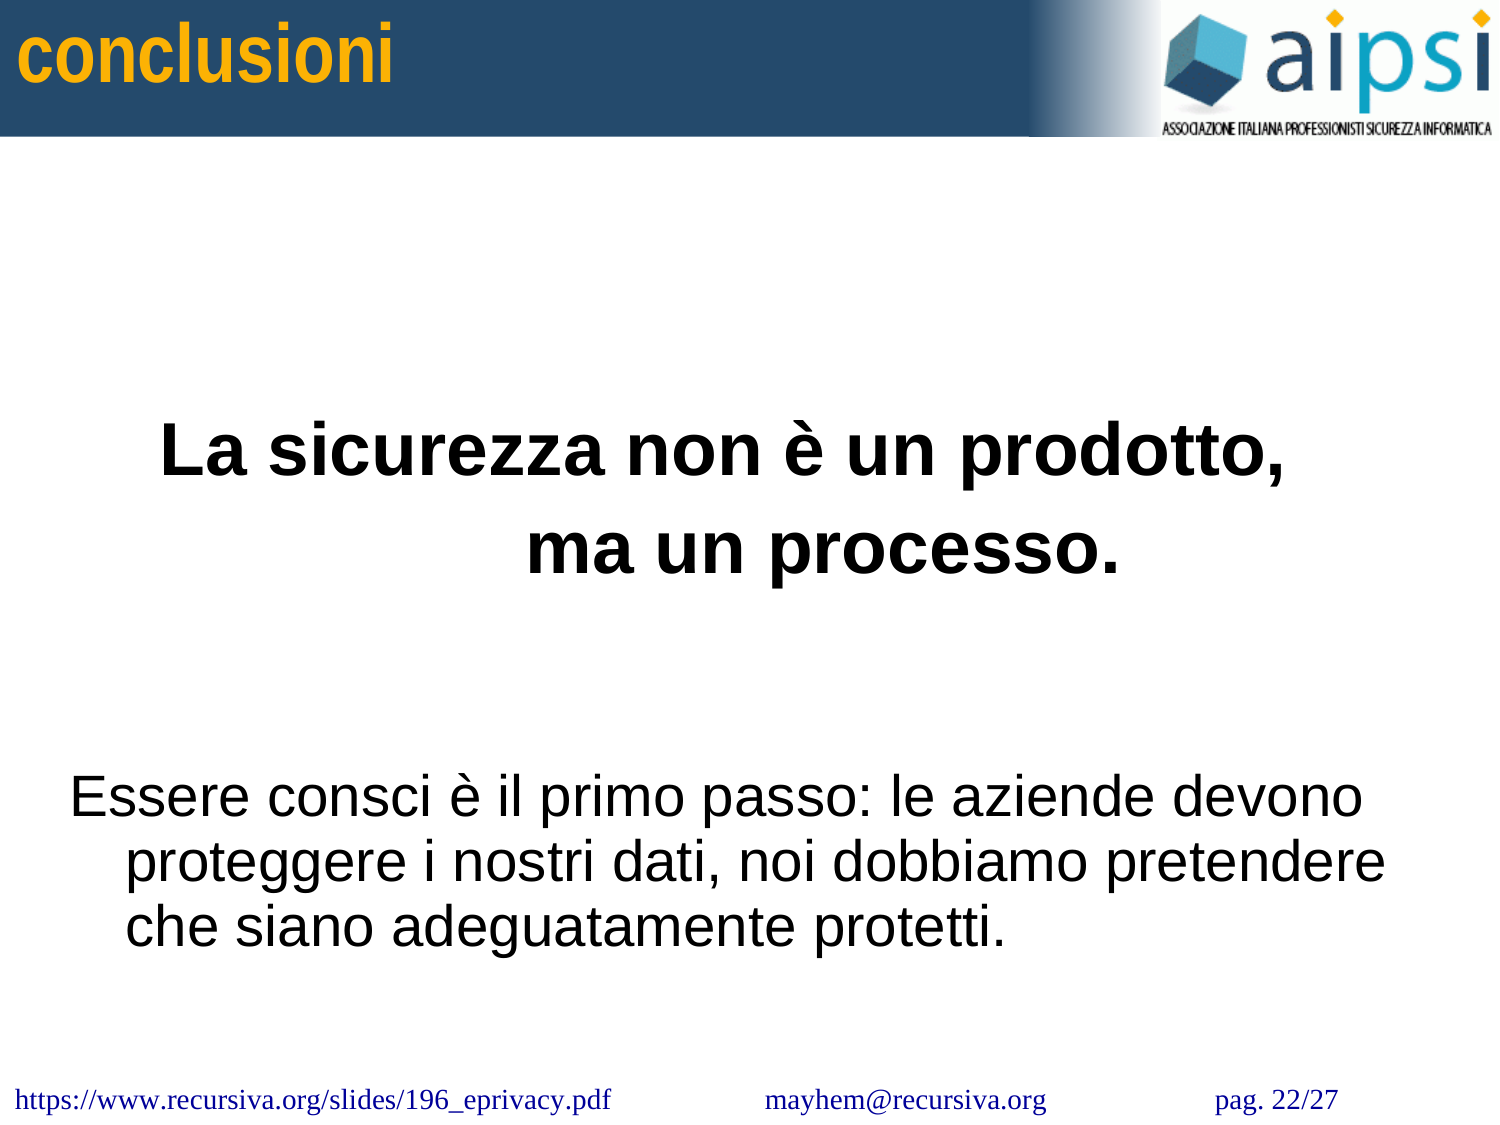

# conclusioni
 La sicurezza non è un prodotto,
 ma un processo.
Essere consci è il primo passo: le aziende devono proteggere i nostri dati, noi dobbiamo pretendere che siano adeguatamente protetti.
22